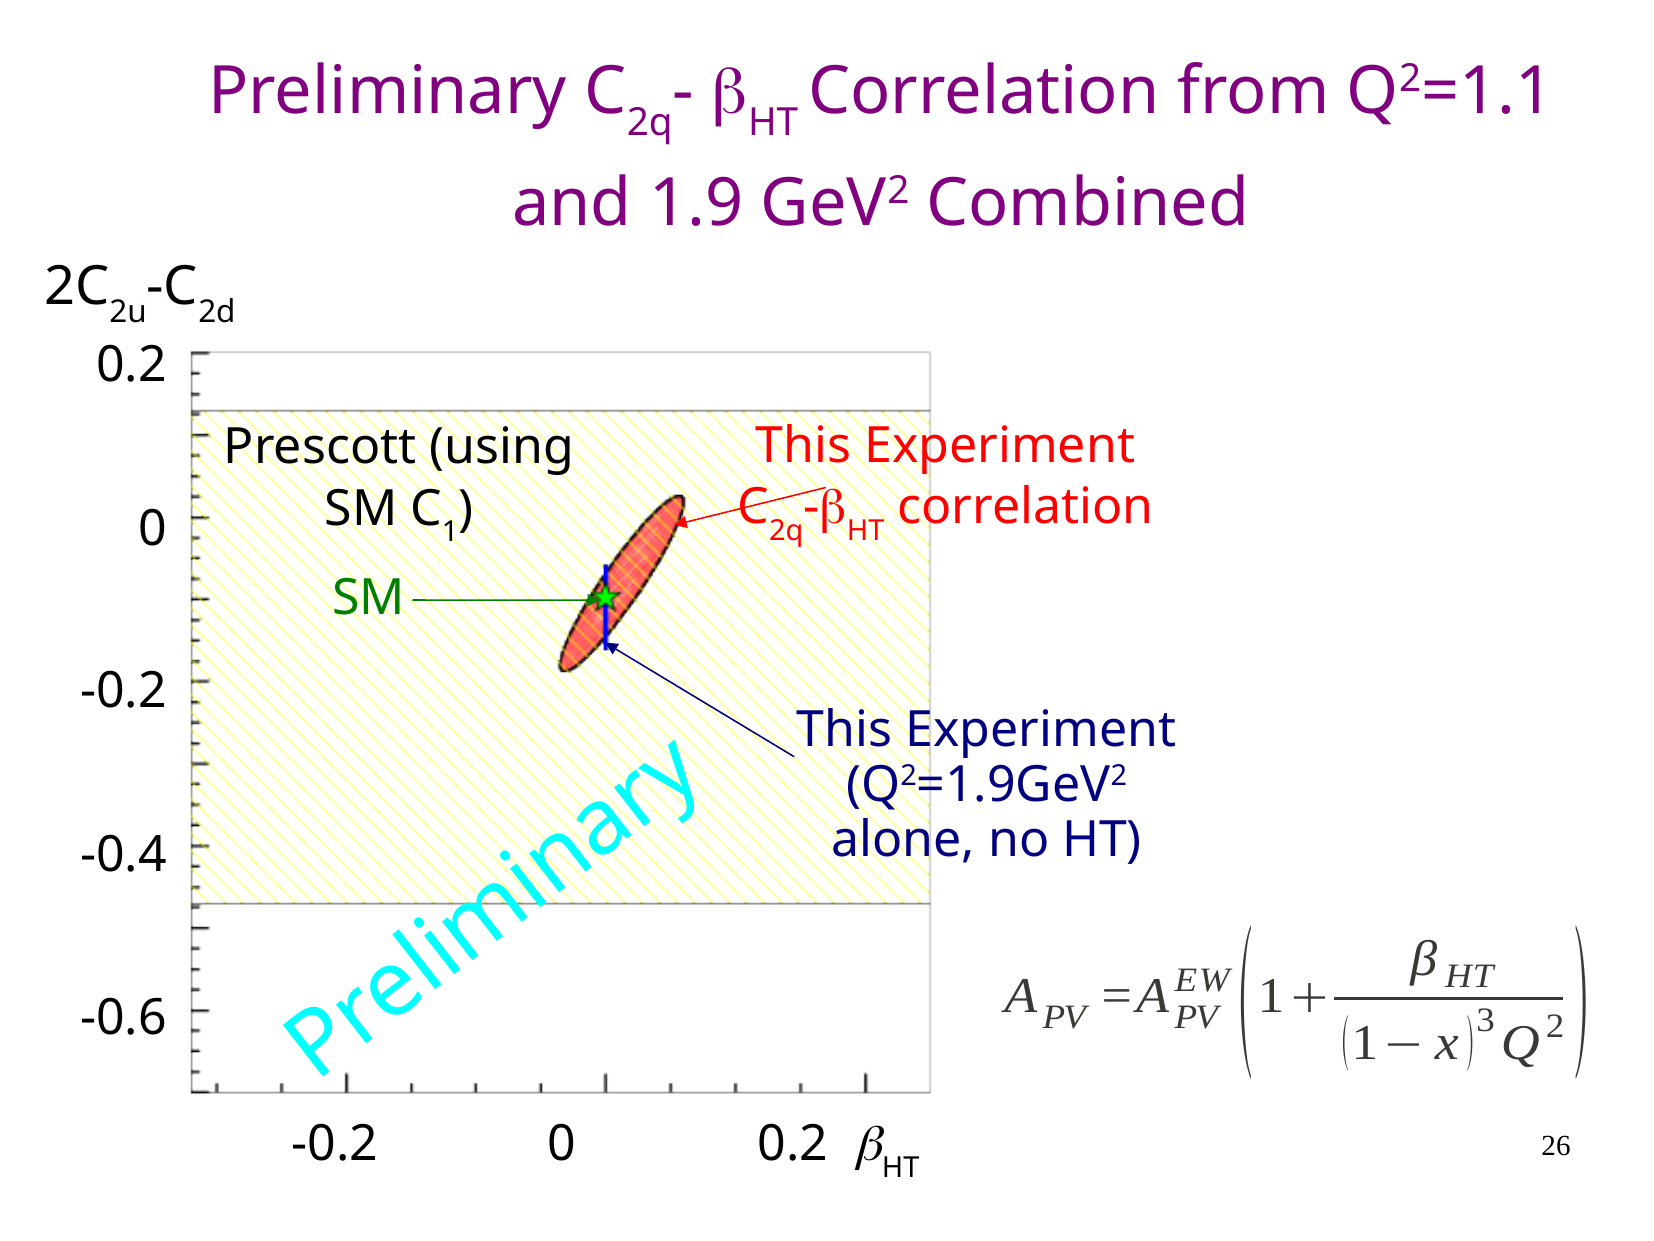

Preliminary C2q- HT Correlation from Q2=1.1 and 1.9 GeV2 Combined
2C2u-C2d
0.2
0
-0.2
-0.4
-0.6
This Experiment C2q-HT correlation
Prescott (using SM C1)
SM
This Experiment (Q2=1.9GeV2 alone, no HT)
Preliminary
-0.2 0 0.2 HT
26